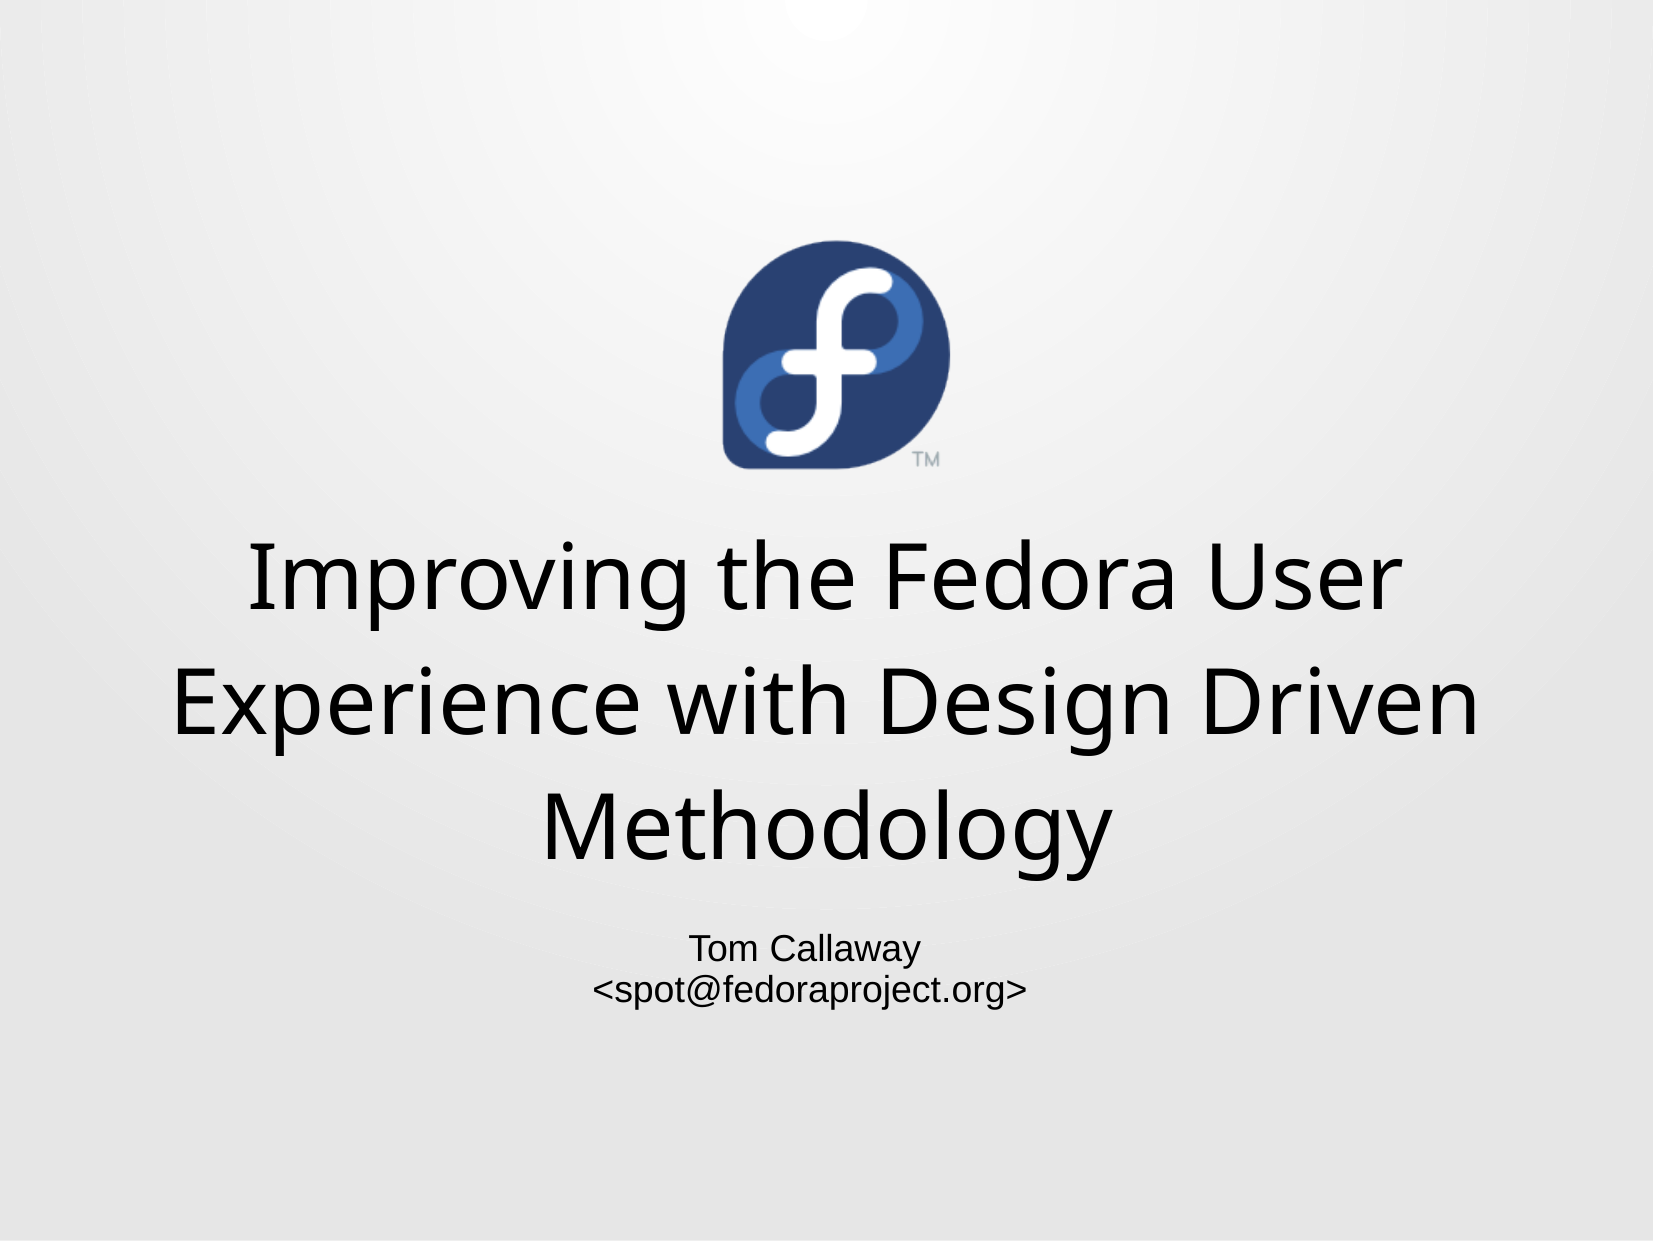

# Improving the Fedora User Experience with Design Driven Methodology
Tom Callaway
<spot@fedoraproject.org>